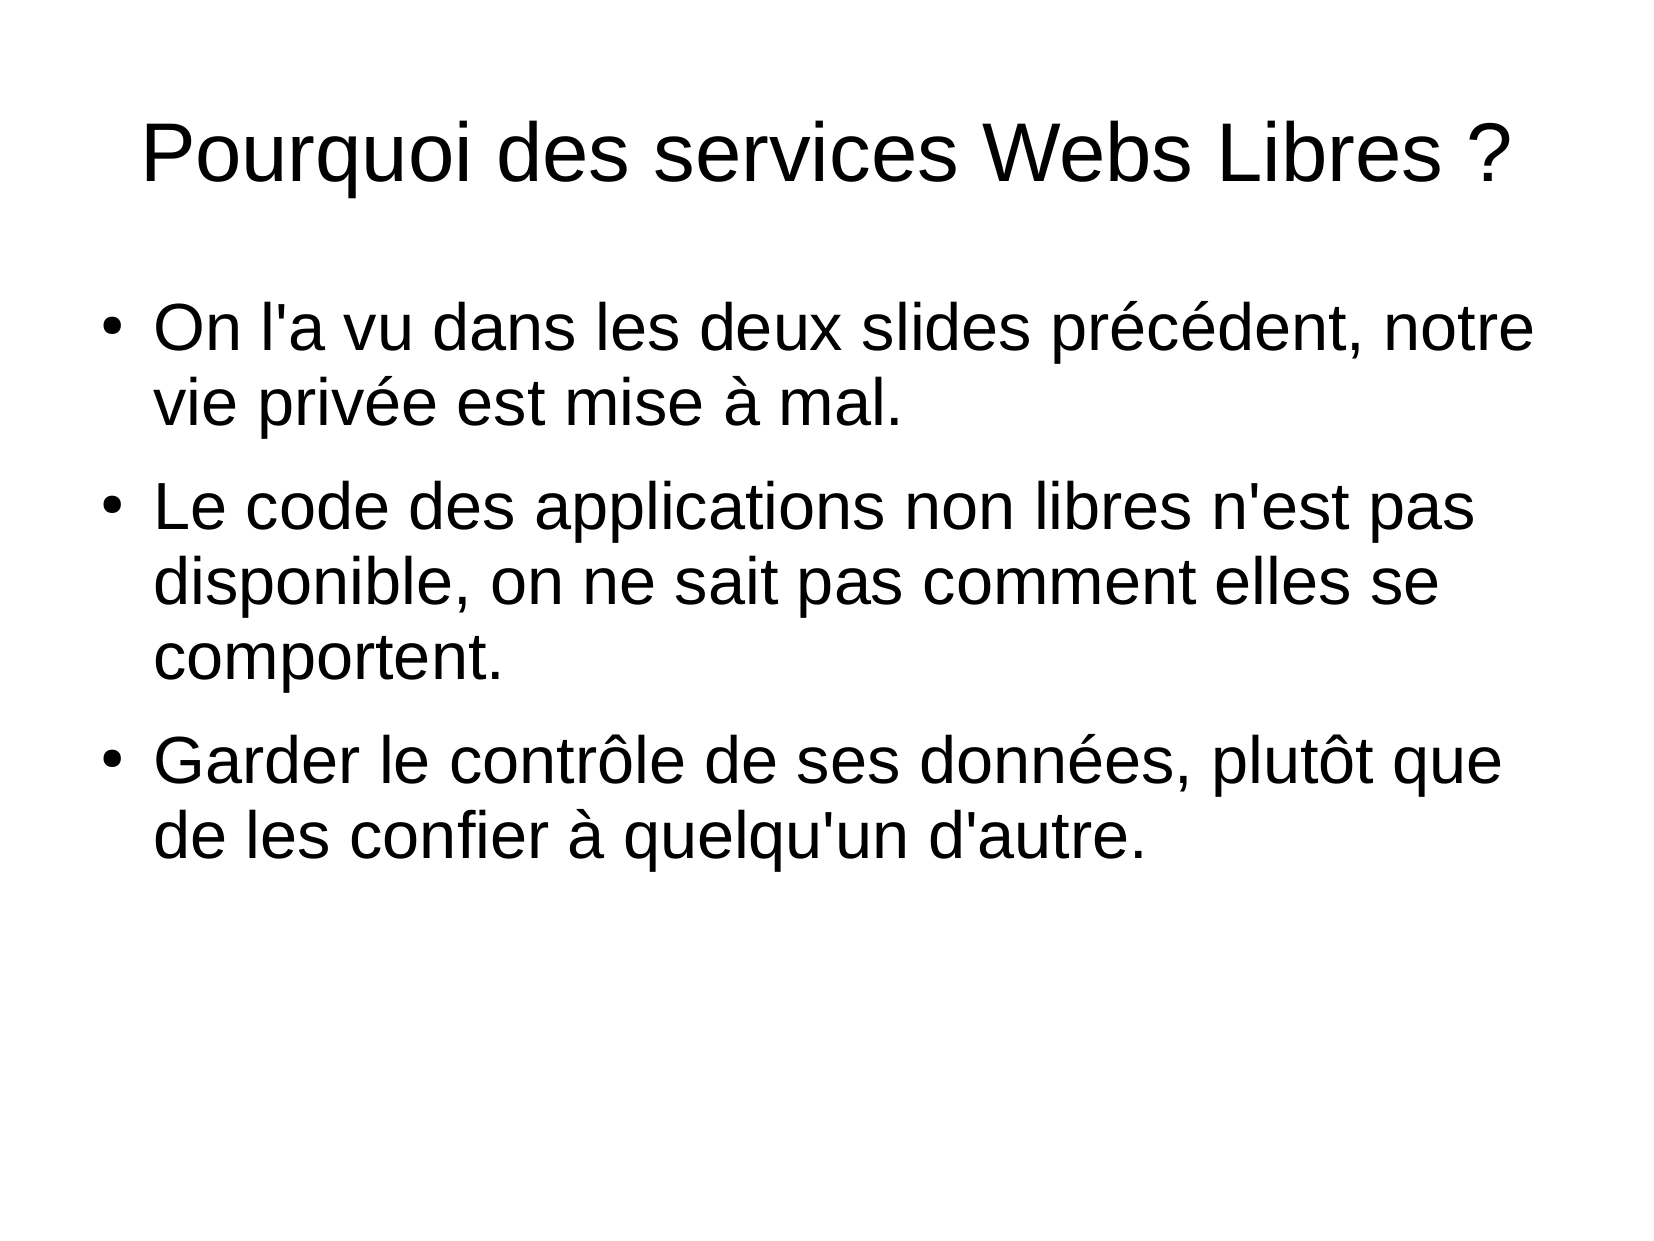

# Pourquoi des services Webs Libres ?
On l'a vu dans les deux slides précédent, notre vie privée est mise à mal.
Le code des applications non libres n'est pas disponible, on ne sait pas comment elles se comportent.
Garder le contrôle de ses données, plutôt que de les confier à quelqu'un d'autre.